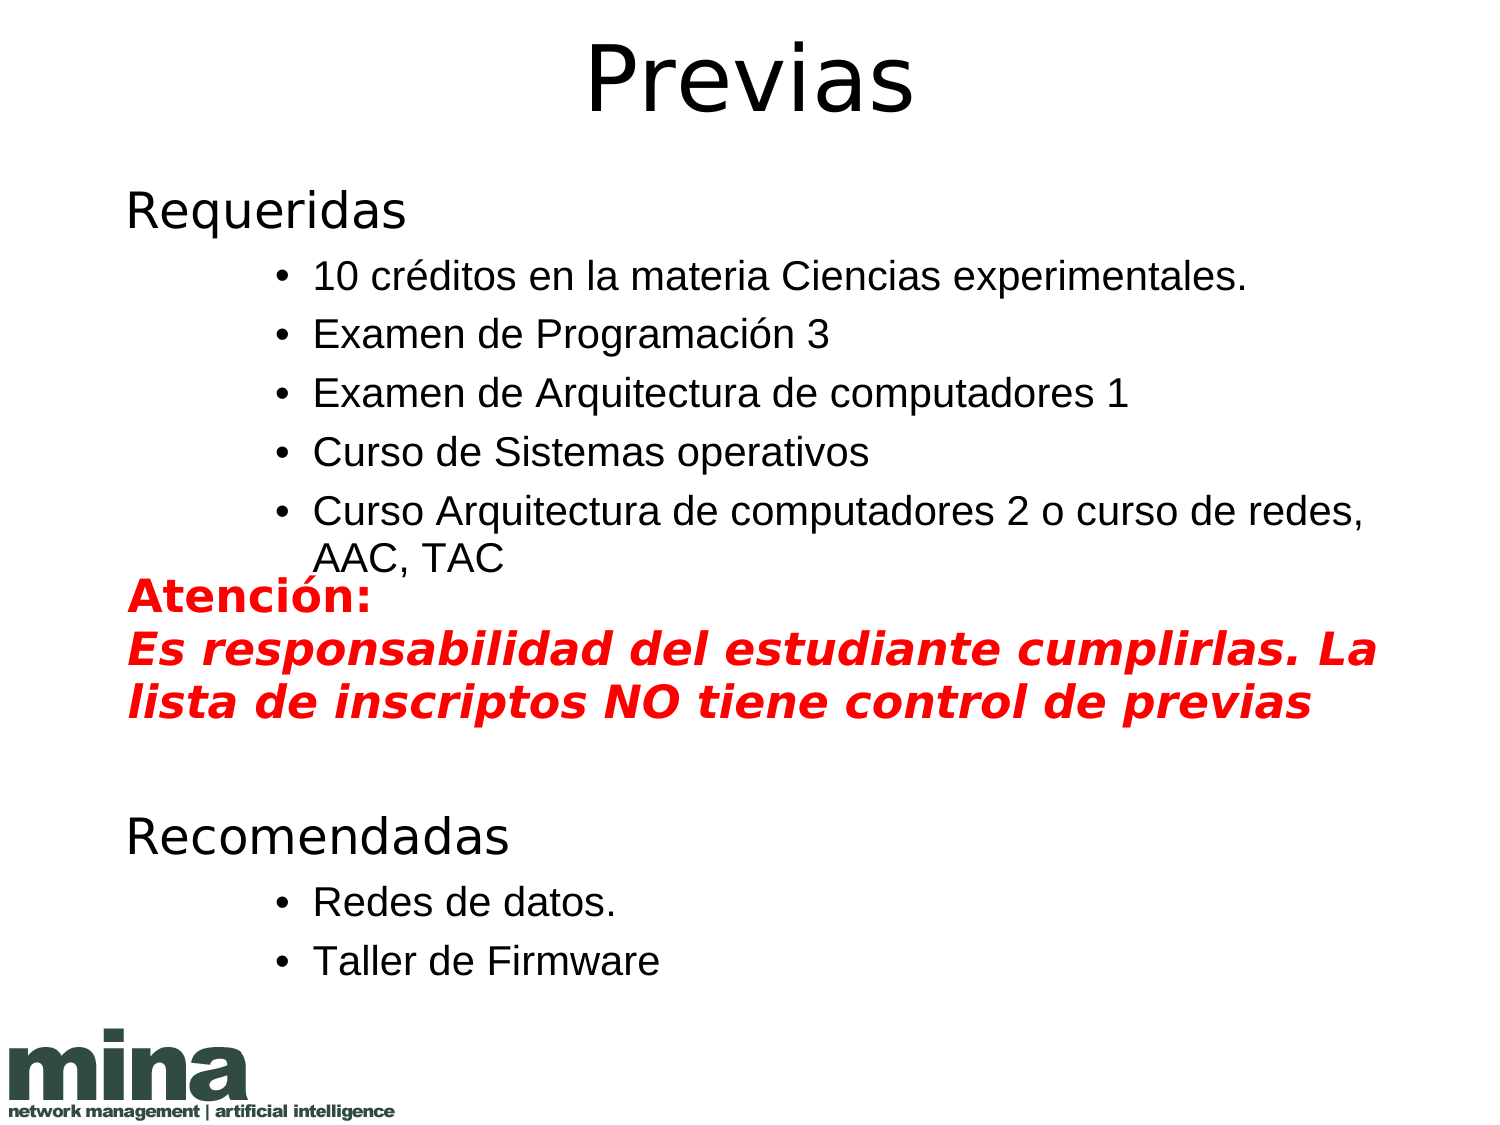

# Previas
Requeridas
10 créditos en la materia Ciencias experimentales.
Examen de Programación 3
Examen de Arquitectura de computadores 1
Curso de Sistemas operativos
Curso Arquitectura de computadores 2 o curso de redes, AAC, TAC
Recomendadas
Redes de datos.
Taller de Firmware
Atención:
Es responsabilidad del estudiante cumplirlas. La lista de inscriptos NO tiene control de previas